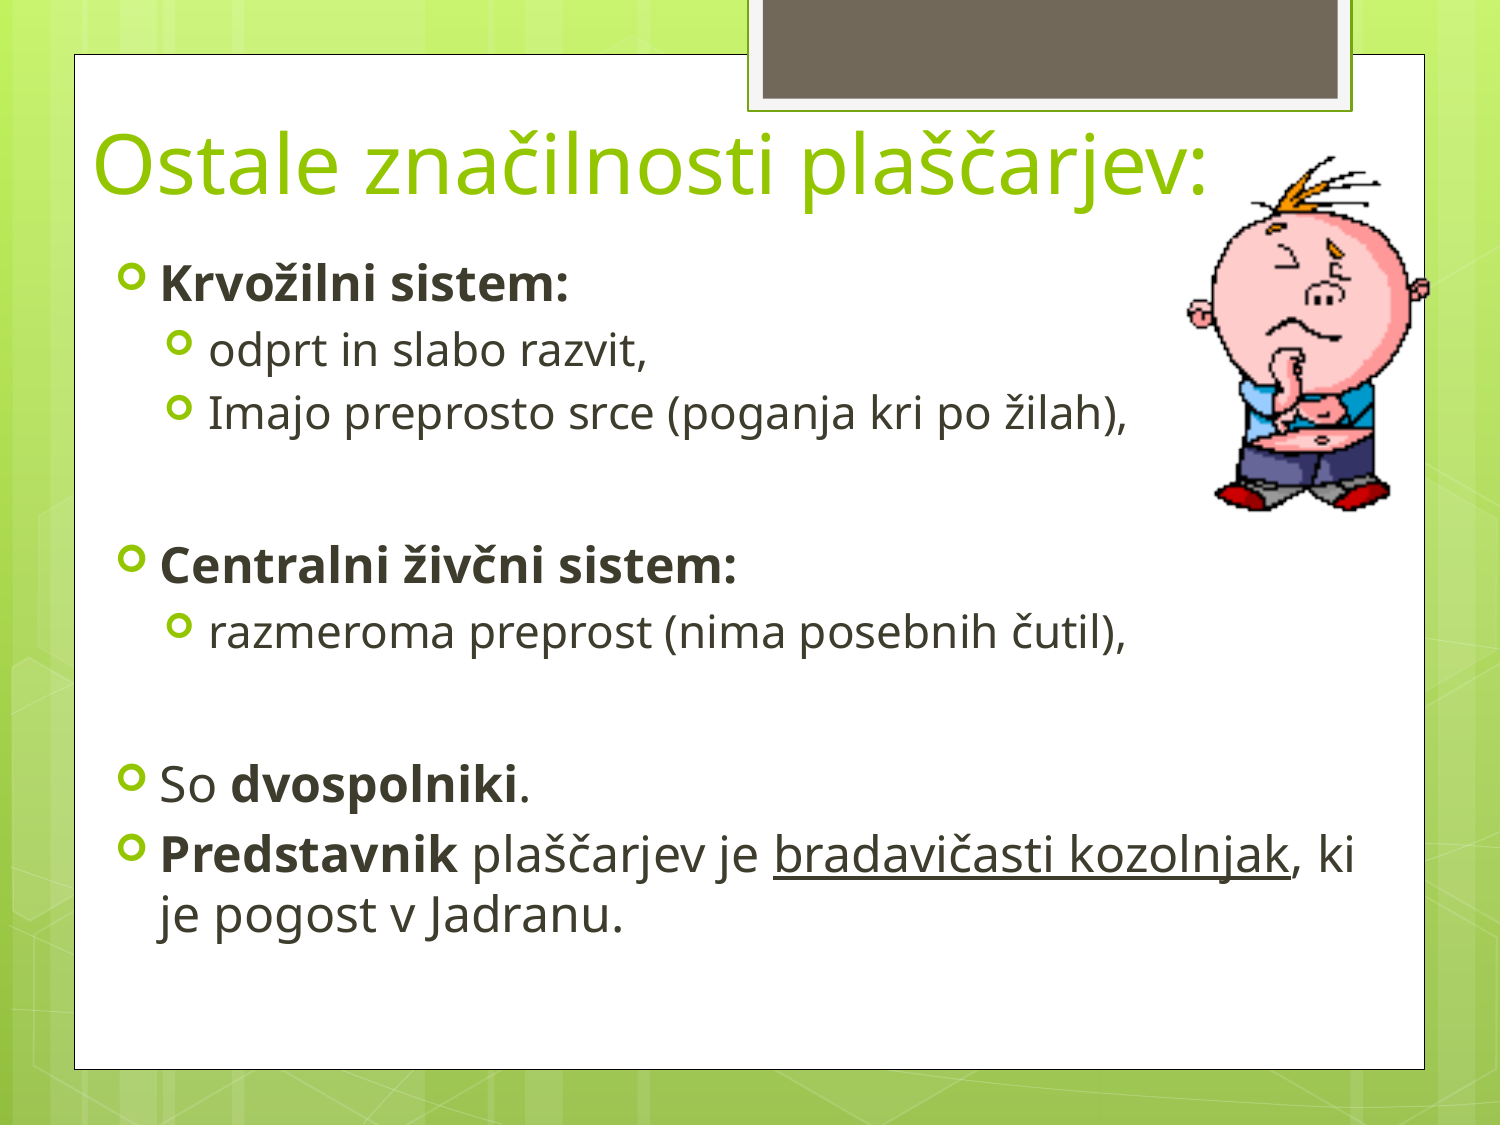

# Ostale značilnosti plaščarjev:
Krvožilni sistem:
odprt in slabo razvit,
Imajo preprosto srce (poganja kri po žilah),
Centralni živčni sistem:
razmeroma preprost (nima posebnih čutil),
So dvospolniki.
Predstavnik plaščarjev je bradavičasti kozolnjak, ki je pogost v Jadranu.